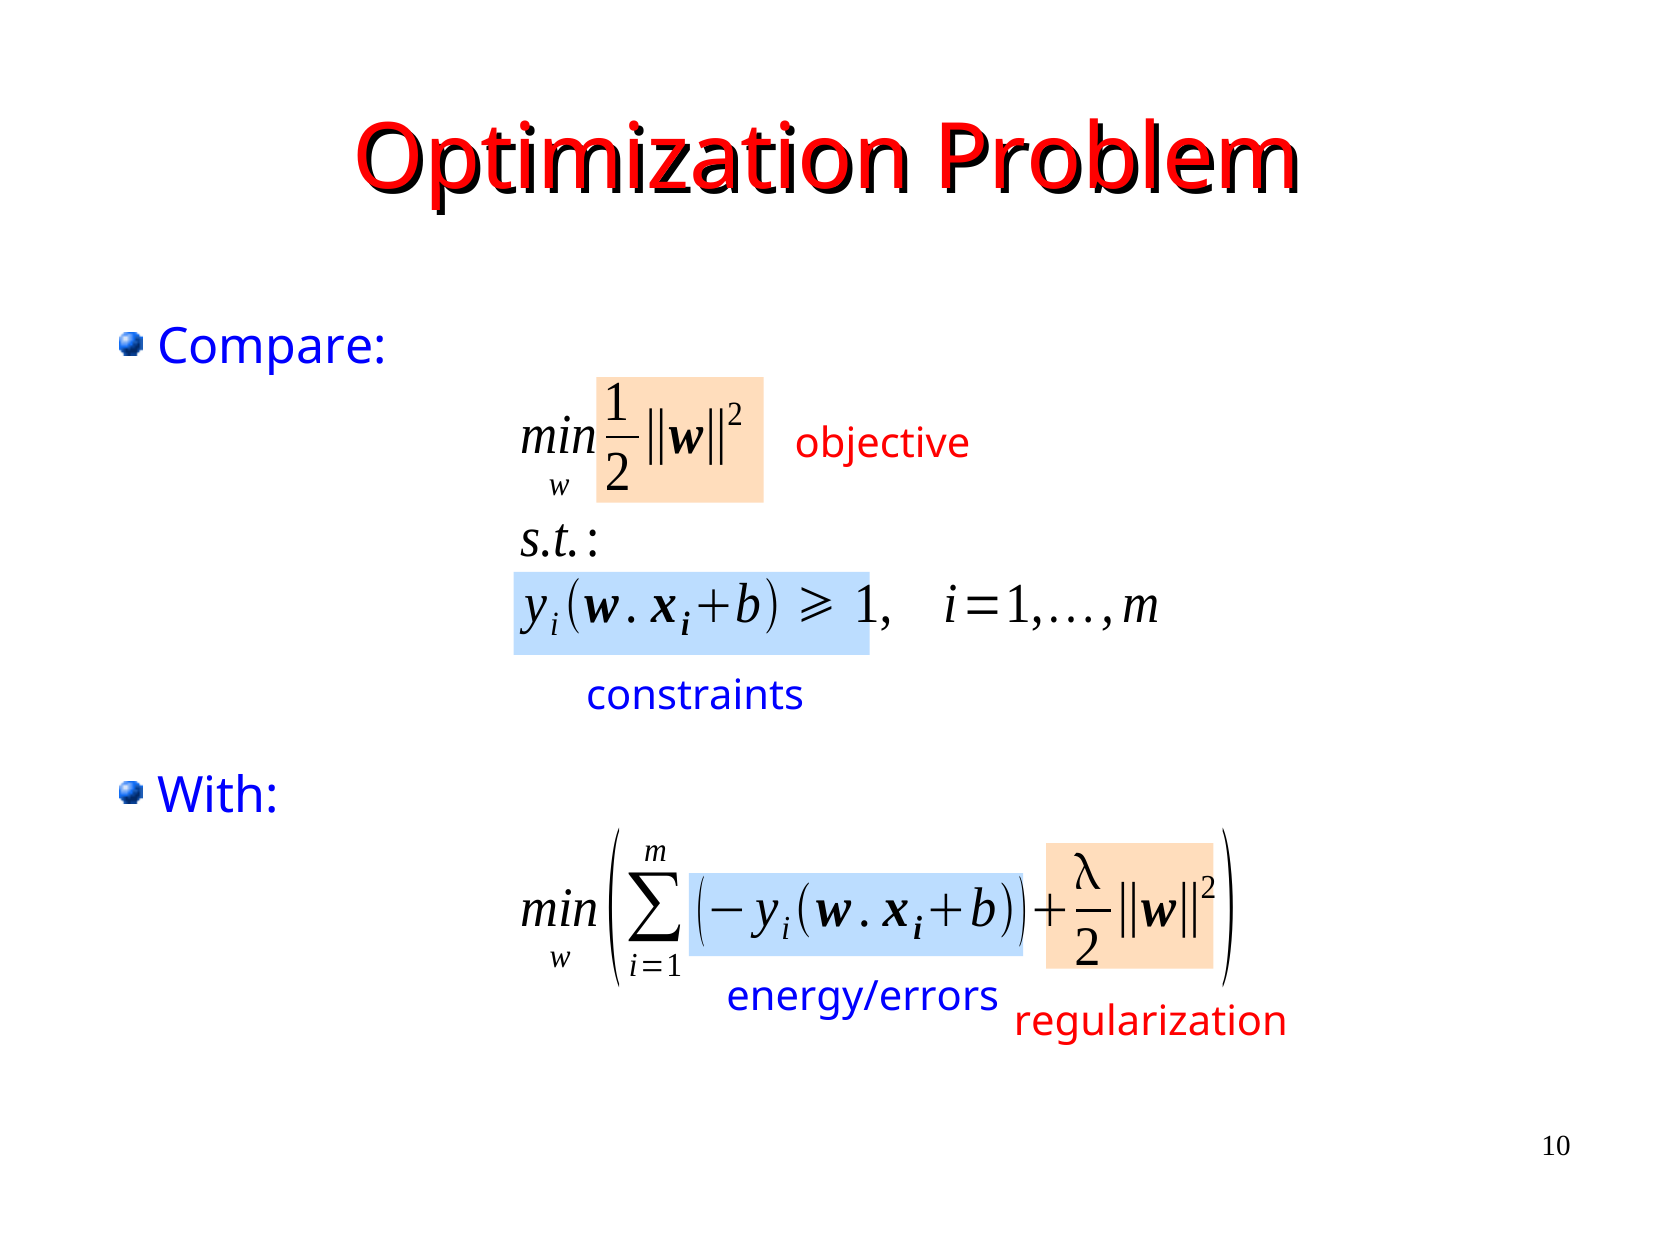

# Optimization Problem
Compare:
objective
constraints
With:
energy/errors
regularization
10